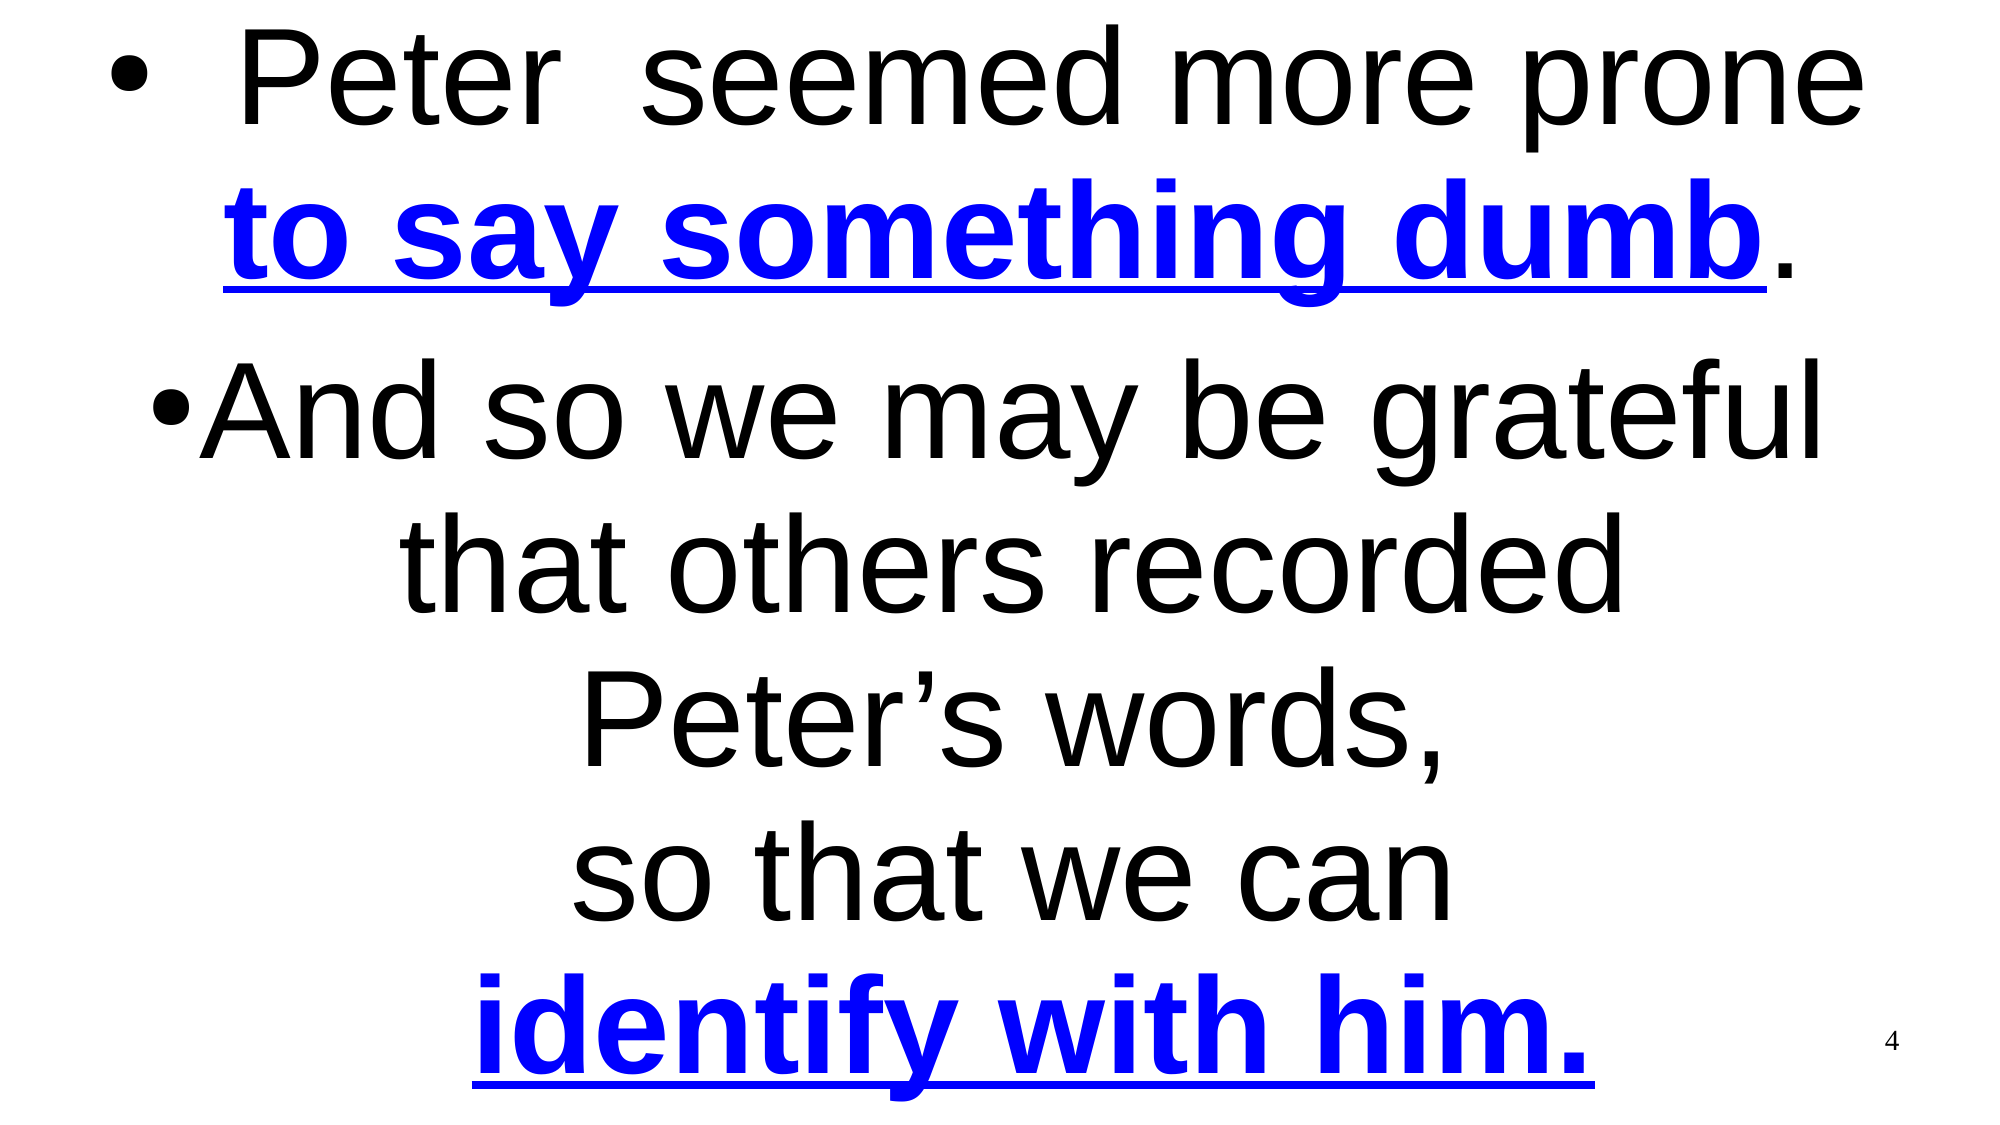

# Peter seemed more prone to say something dumb.
And so we may be grateful
that others recorded
Peter’s words,
so that we can
identify with him.
4